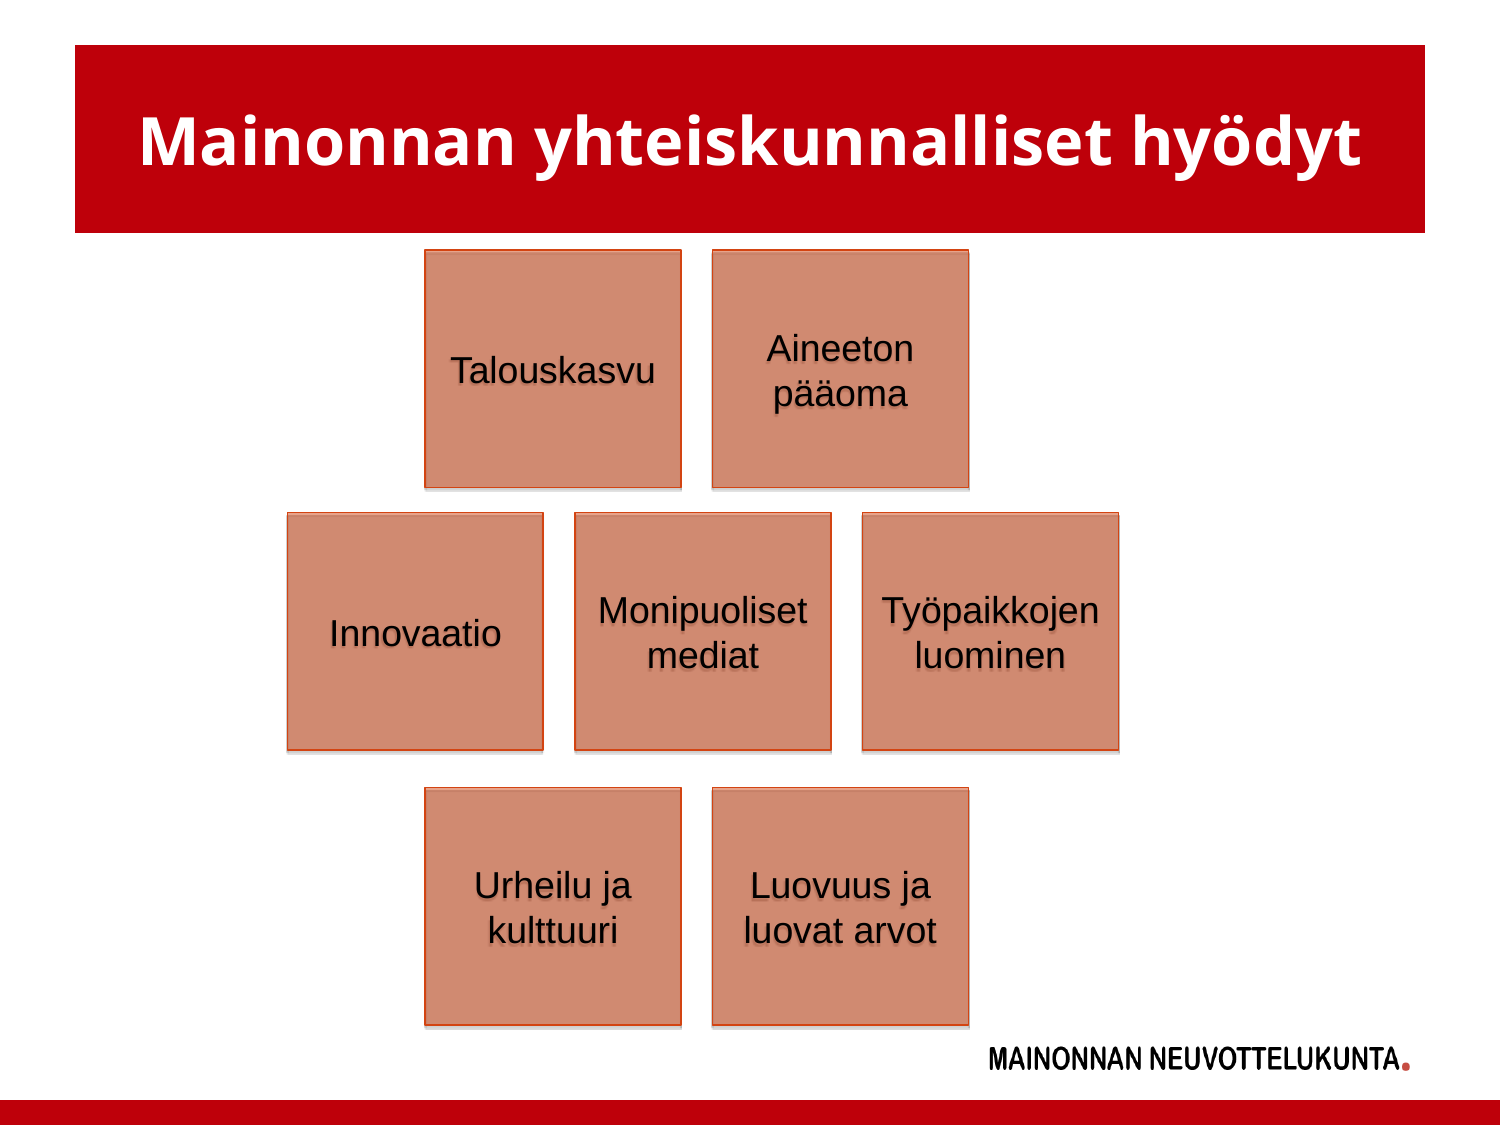

Mainonnan yhteiskunnalliset hyödyt
Talouskasvu
Aineeton pääoma
Innovaatio
Monipuoliset mediat
Työpaikkojen luominen
Urheilu ja kulttuuri
Luovuus ja luovat arvot